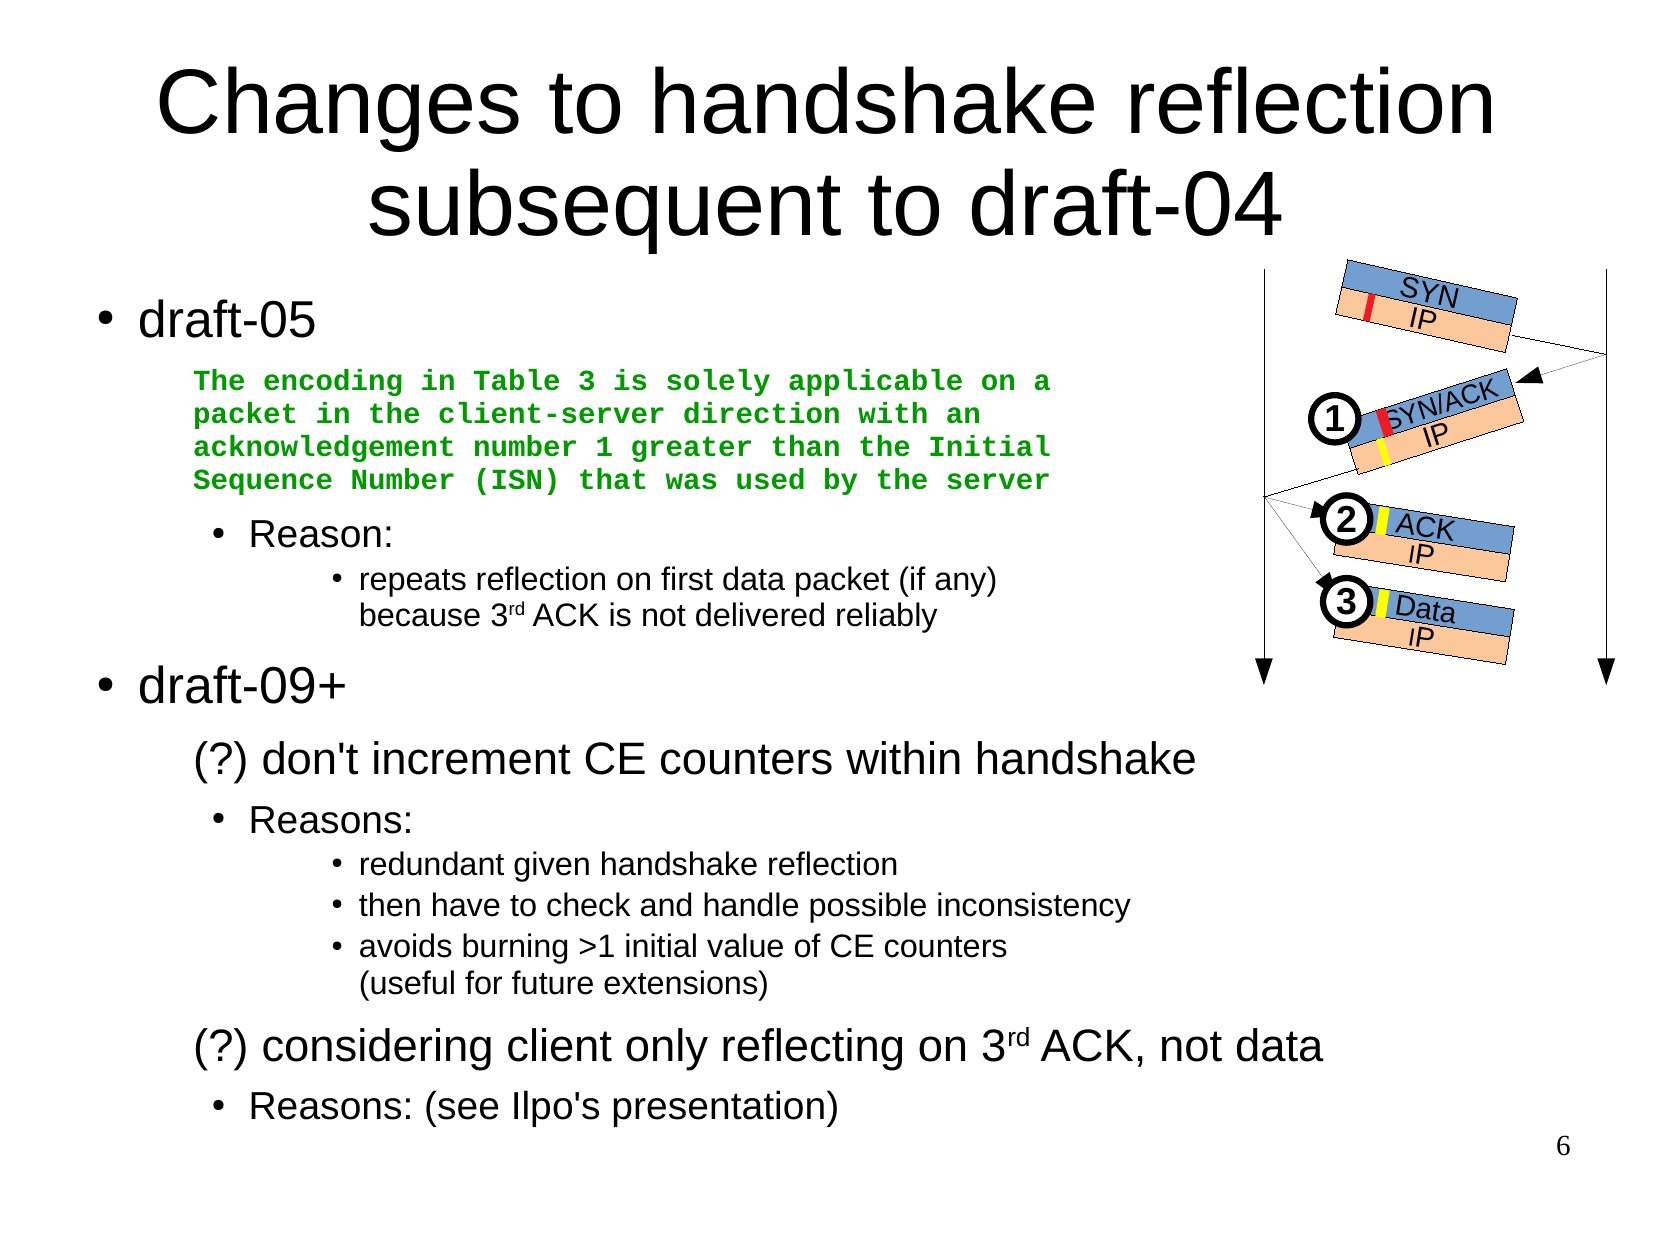

# Changes to handshake reflection subsequent to draft-04
SYN
IP
draft-05
The encoding in Table 3 is solely applicable on a
packet in the client-server direction with an
acknowledgement number 1 greater than the Initial
Sequence Number (ISN) that was used by the server
Reason:
repeats reflection on first data packet (if any)
because 3rd ACK is not delivered reliably
draft-09+
(?) don't increment CE counters within handshake
Reasons:
redundant given handshake reflection
then have to check and handle possible inconsistency
avoids burning >1 initial value of CE counters
(useful for future extensions)
(?) considering client only reflecting on 3rd ACK, not data
Reasons: (see Ilpo's presentation)
SYN/ACK
IP
1
2
ACK
IP
3
Data
IP
6